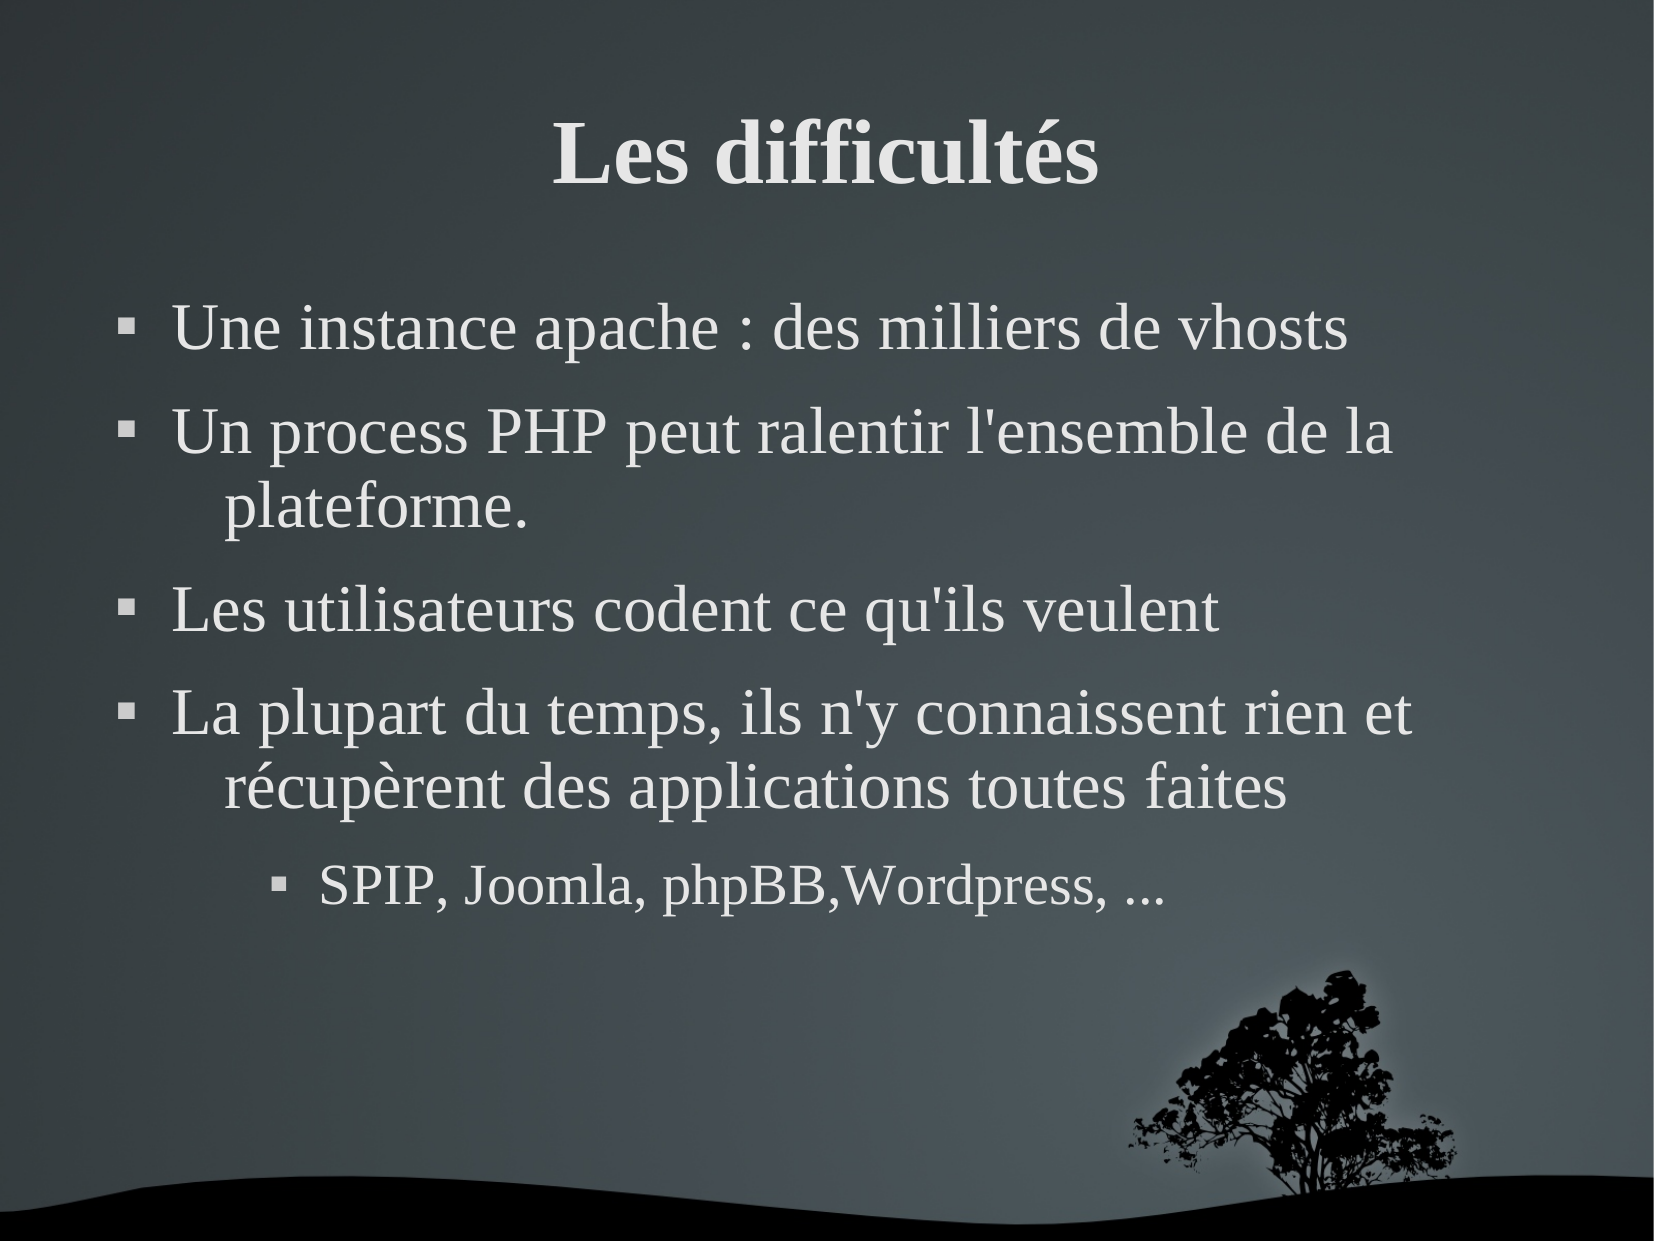

# Les difficultés
Une instance apache : des milliers de vhosts
Un process PHP peut ralentir l'ensemble de la plateforme.
Les utilisateurs codent ce qu'ils veulent
La plupart du temps, ils n'y connaissent rien et récupèrent des applications toutes faites
SPIP, Joomla, phpBB,Wordpress, ...